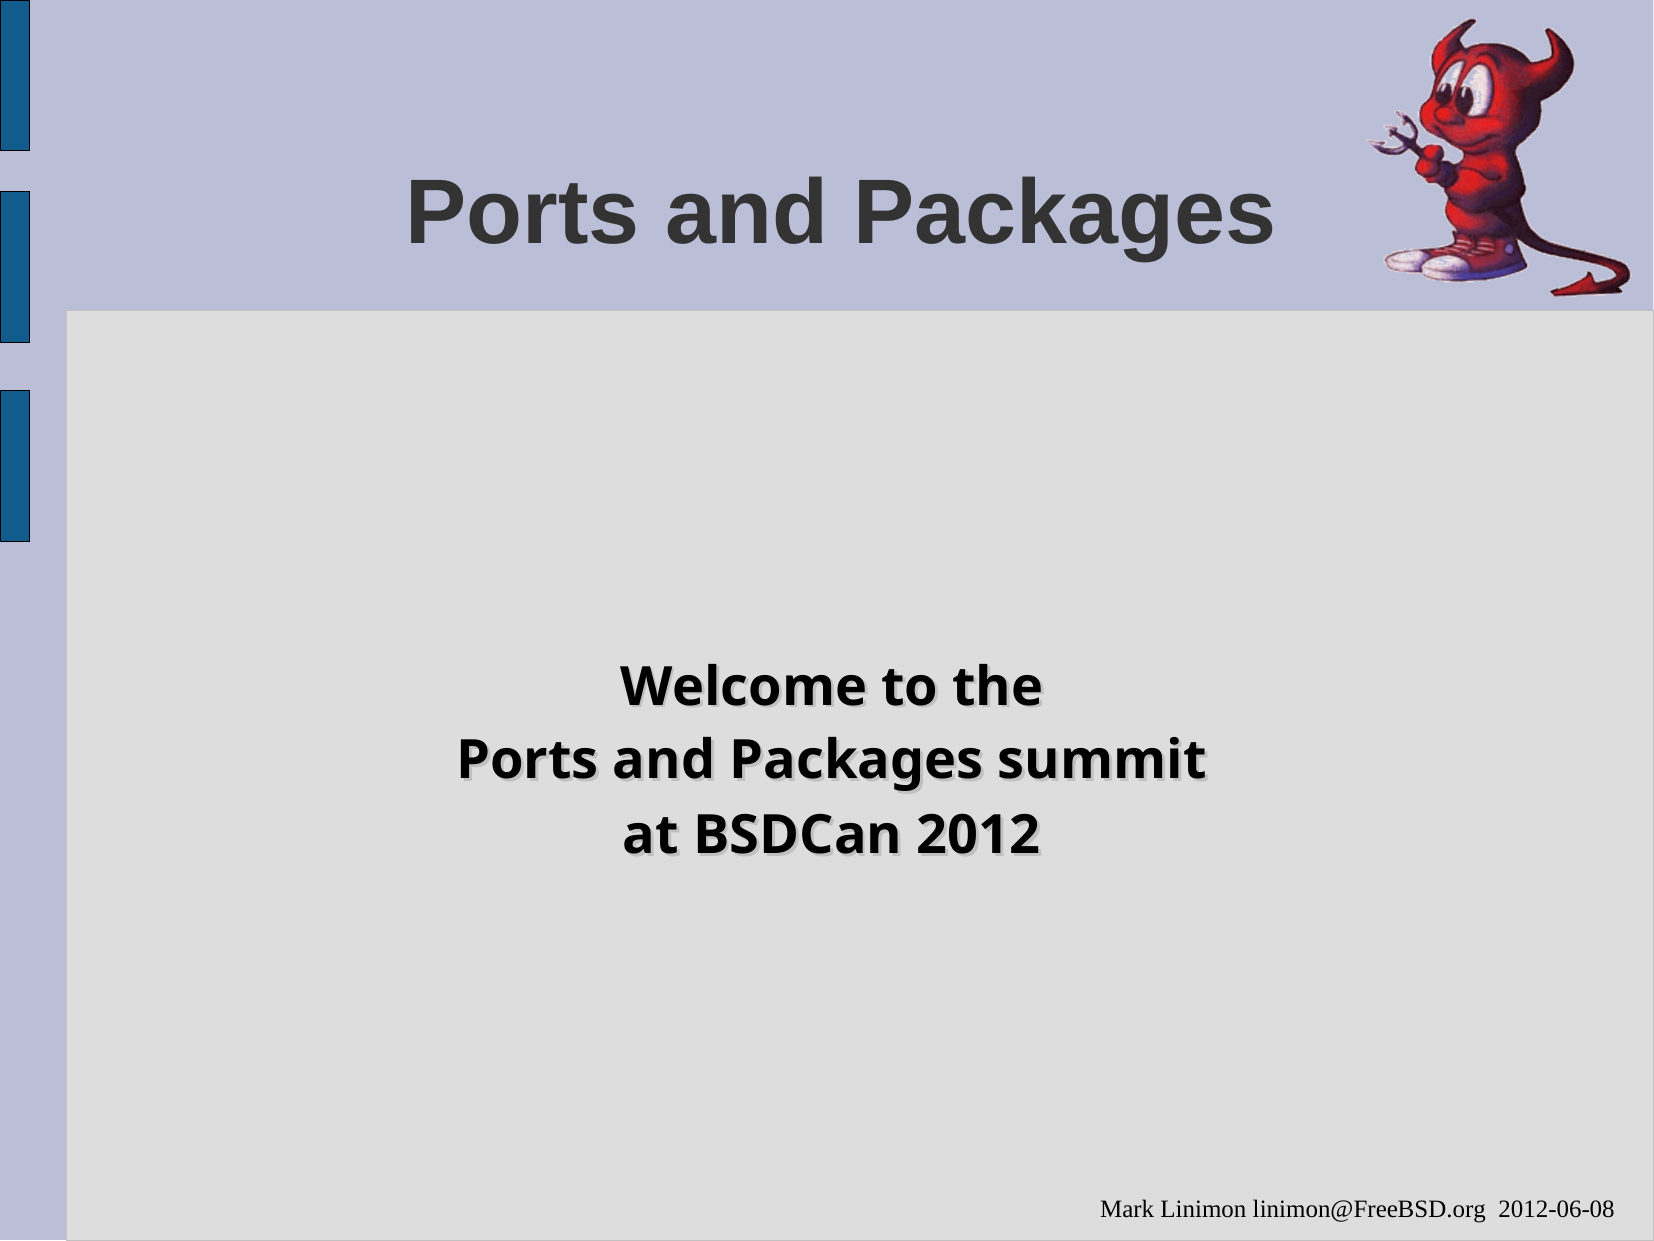

# Ports and Packages
Welcome to the
Ports and Packages summit
at BSDCan 2012
Mark Linimon linimon@FreeBSD.org 2012-06-08